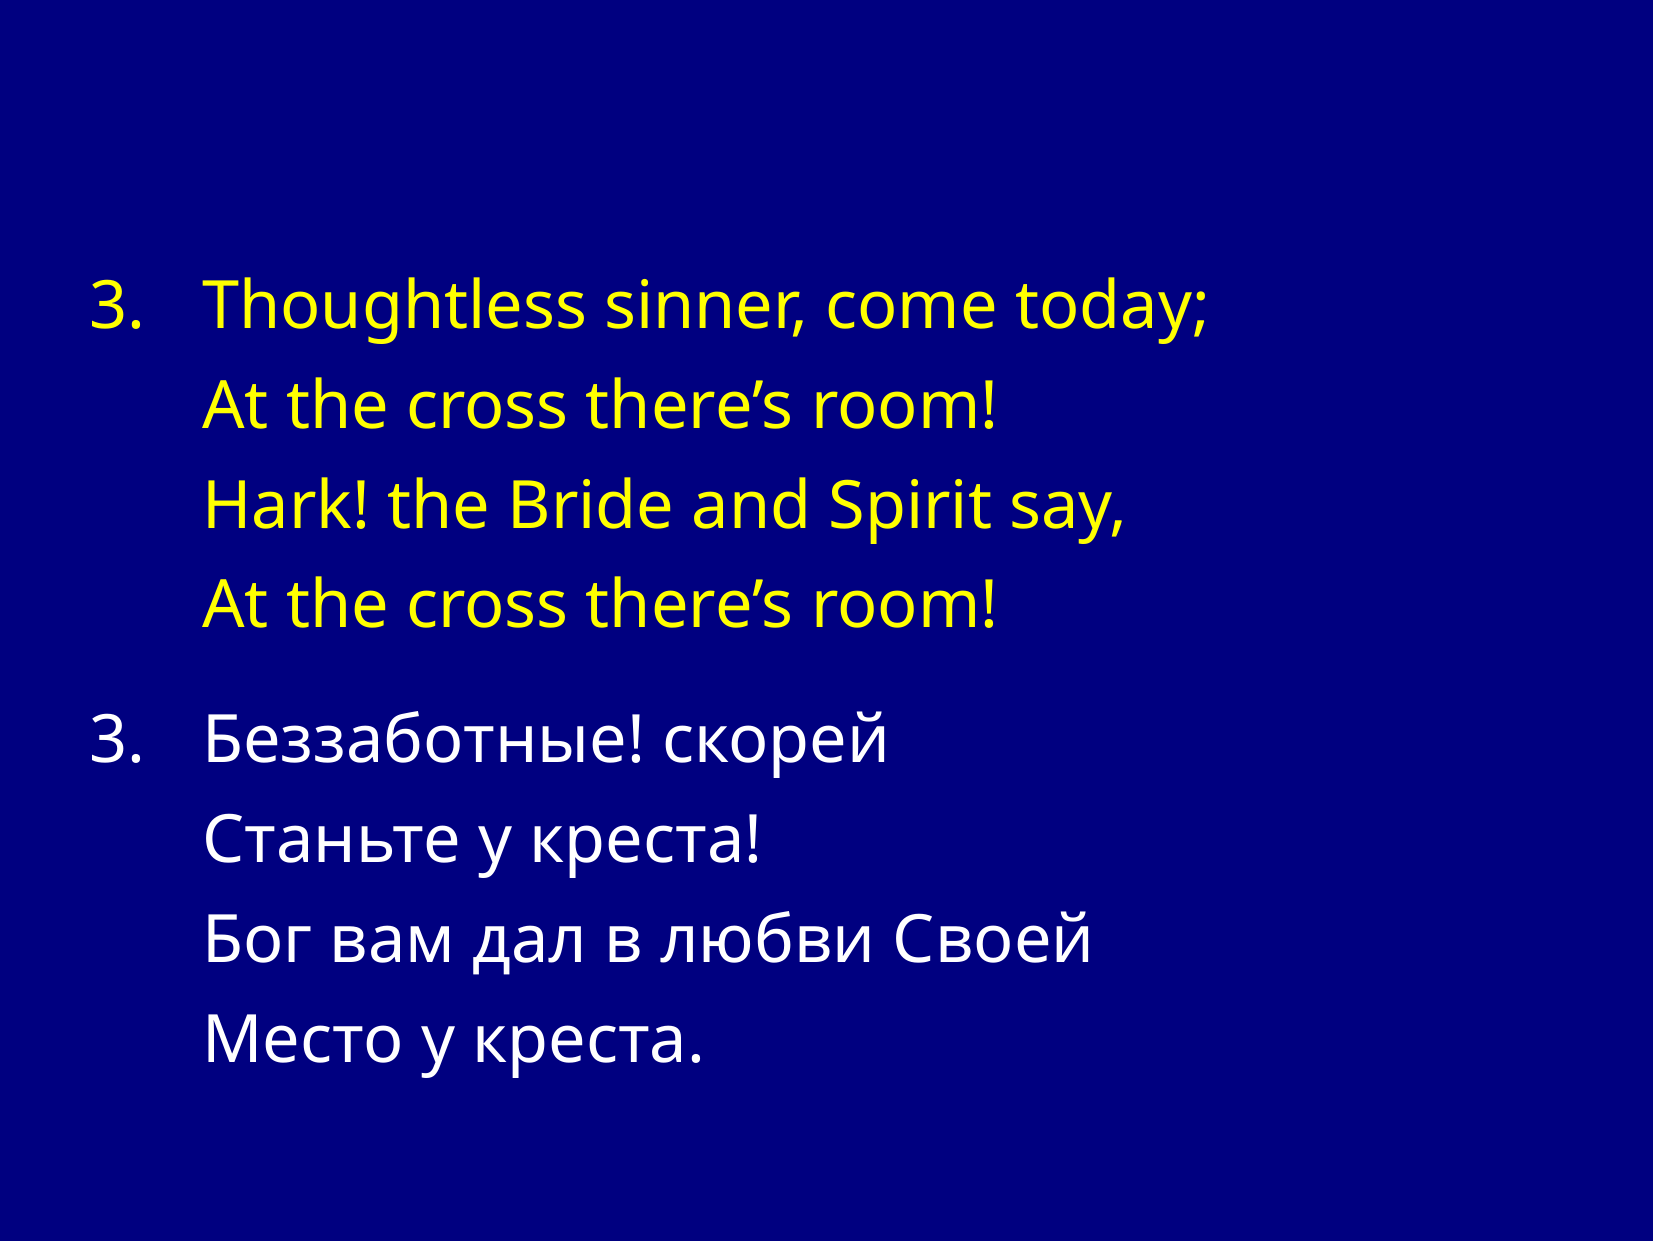

3.	Thoughtless sinner, come today;
	At the cross there’s room!
	Hark! the Bride and Spirit say,
	At the cross there’s room!
3.	Беззаботные! скорей
	Станьте у креста!
	Бог вам дал в любви Своей
	Место у креста.